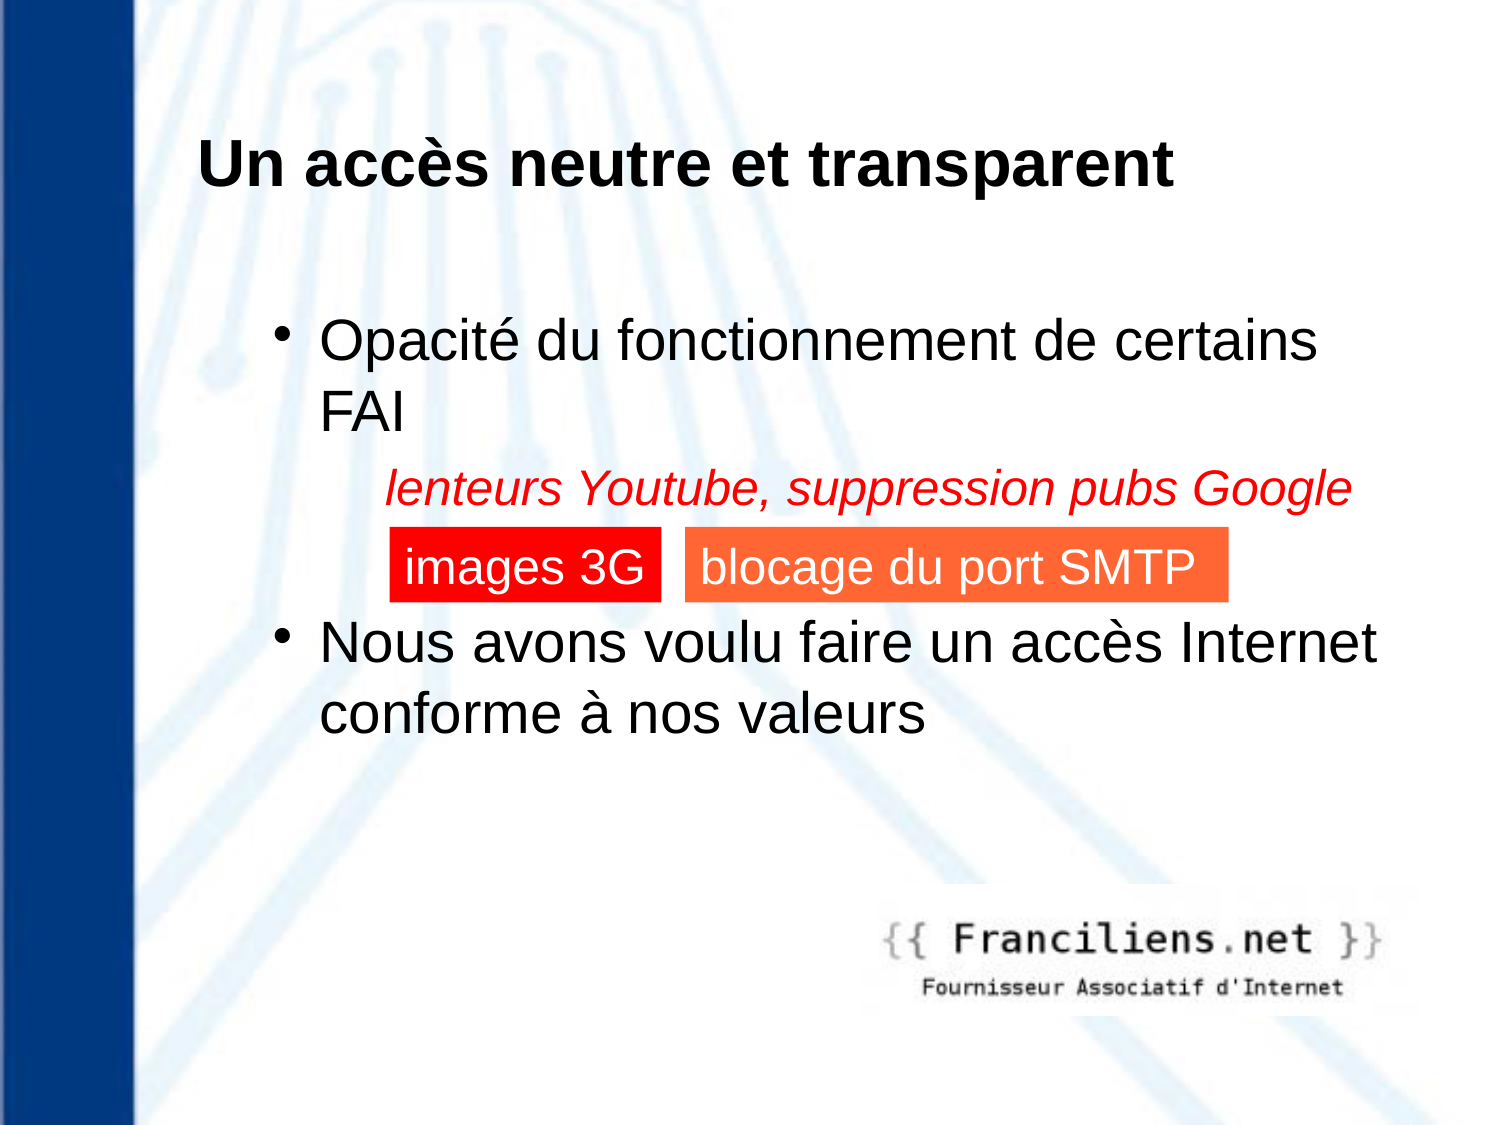

# Un accès neutre et transparent
Opacité du fonctionnement de certains FAI
lenteurs Youtube, suppression pubs Google
Nous avons voulu faire un accès Internet conforme à nos valeurs
images 3G
blocage du port SMTP